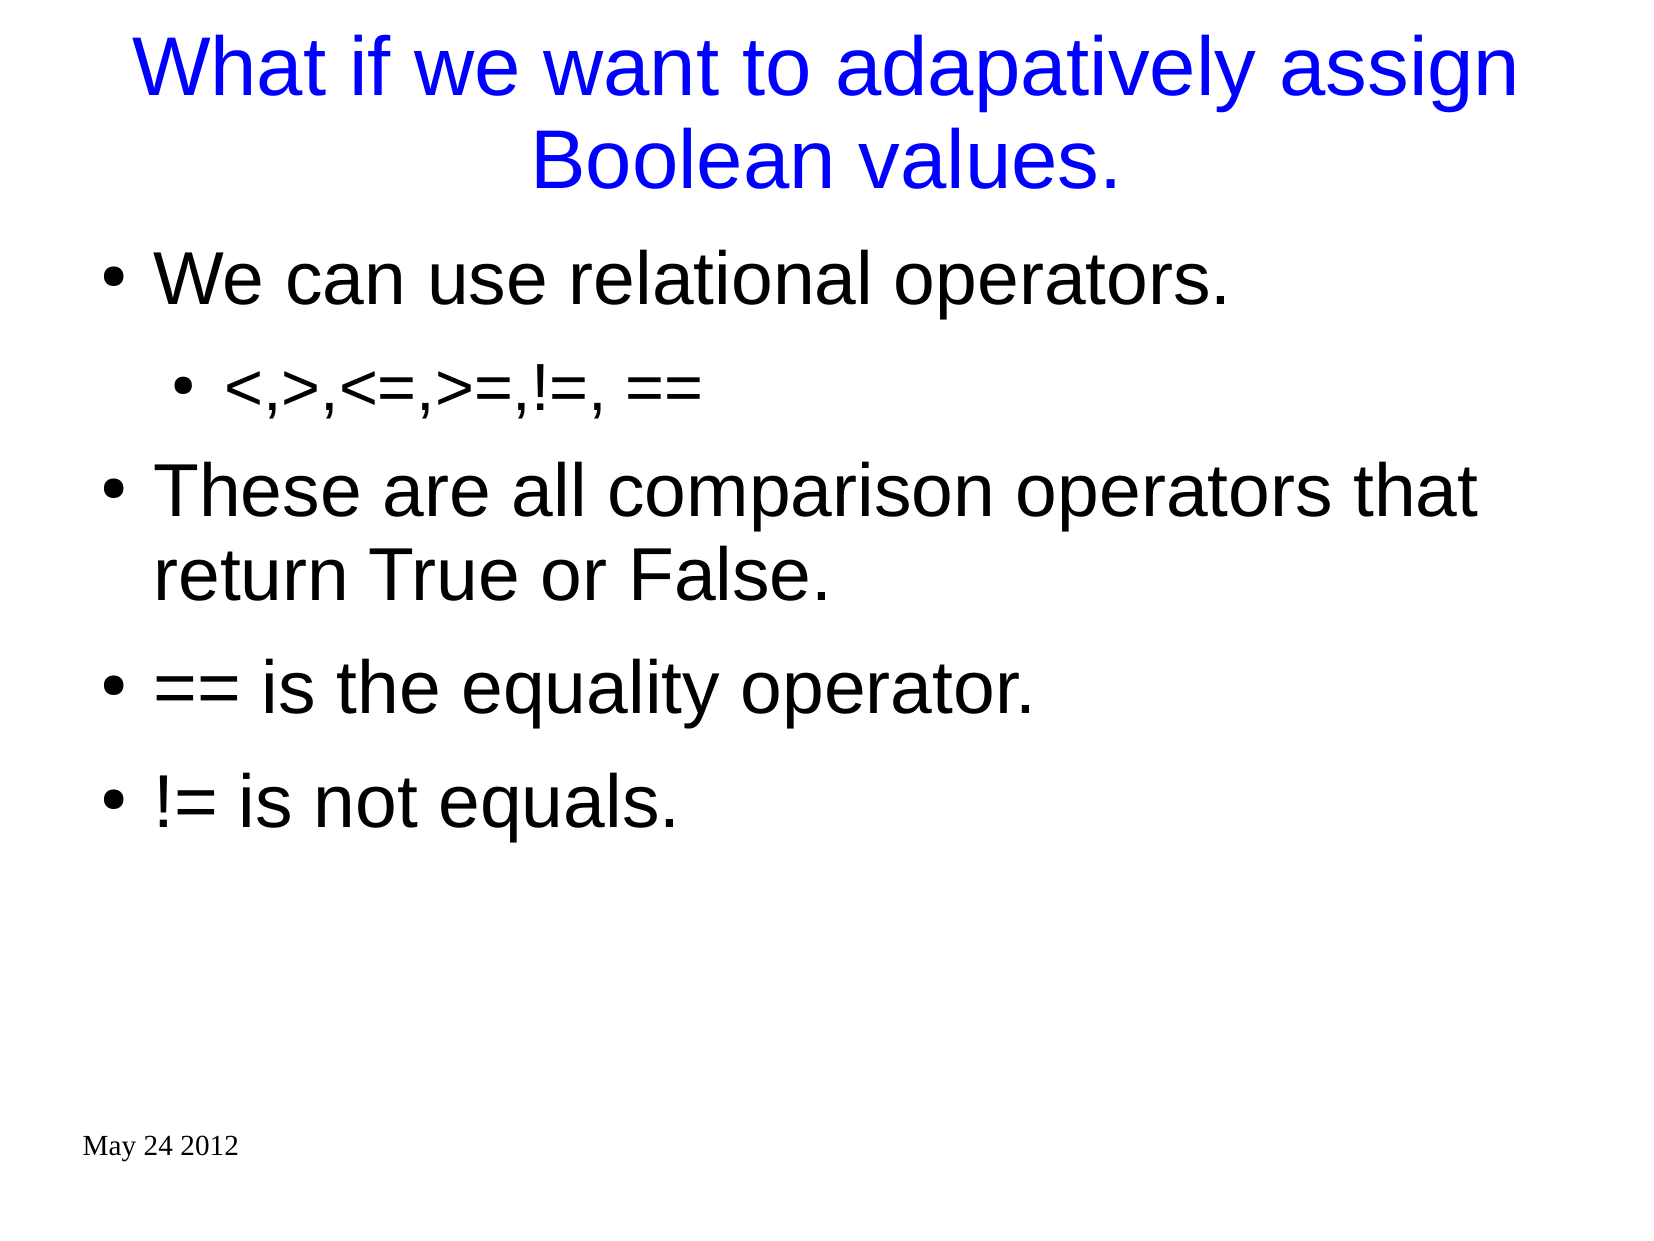

# What if we want to adapatively assign Boolean values.
We can use relational operators.
<,>,<=,>=,!=, ==
These are all comparison operators that return True or False.
== is the equality operator.
!= is not equals.
May 24 2012